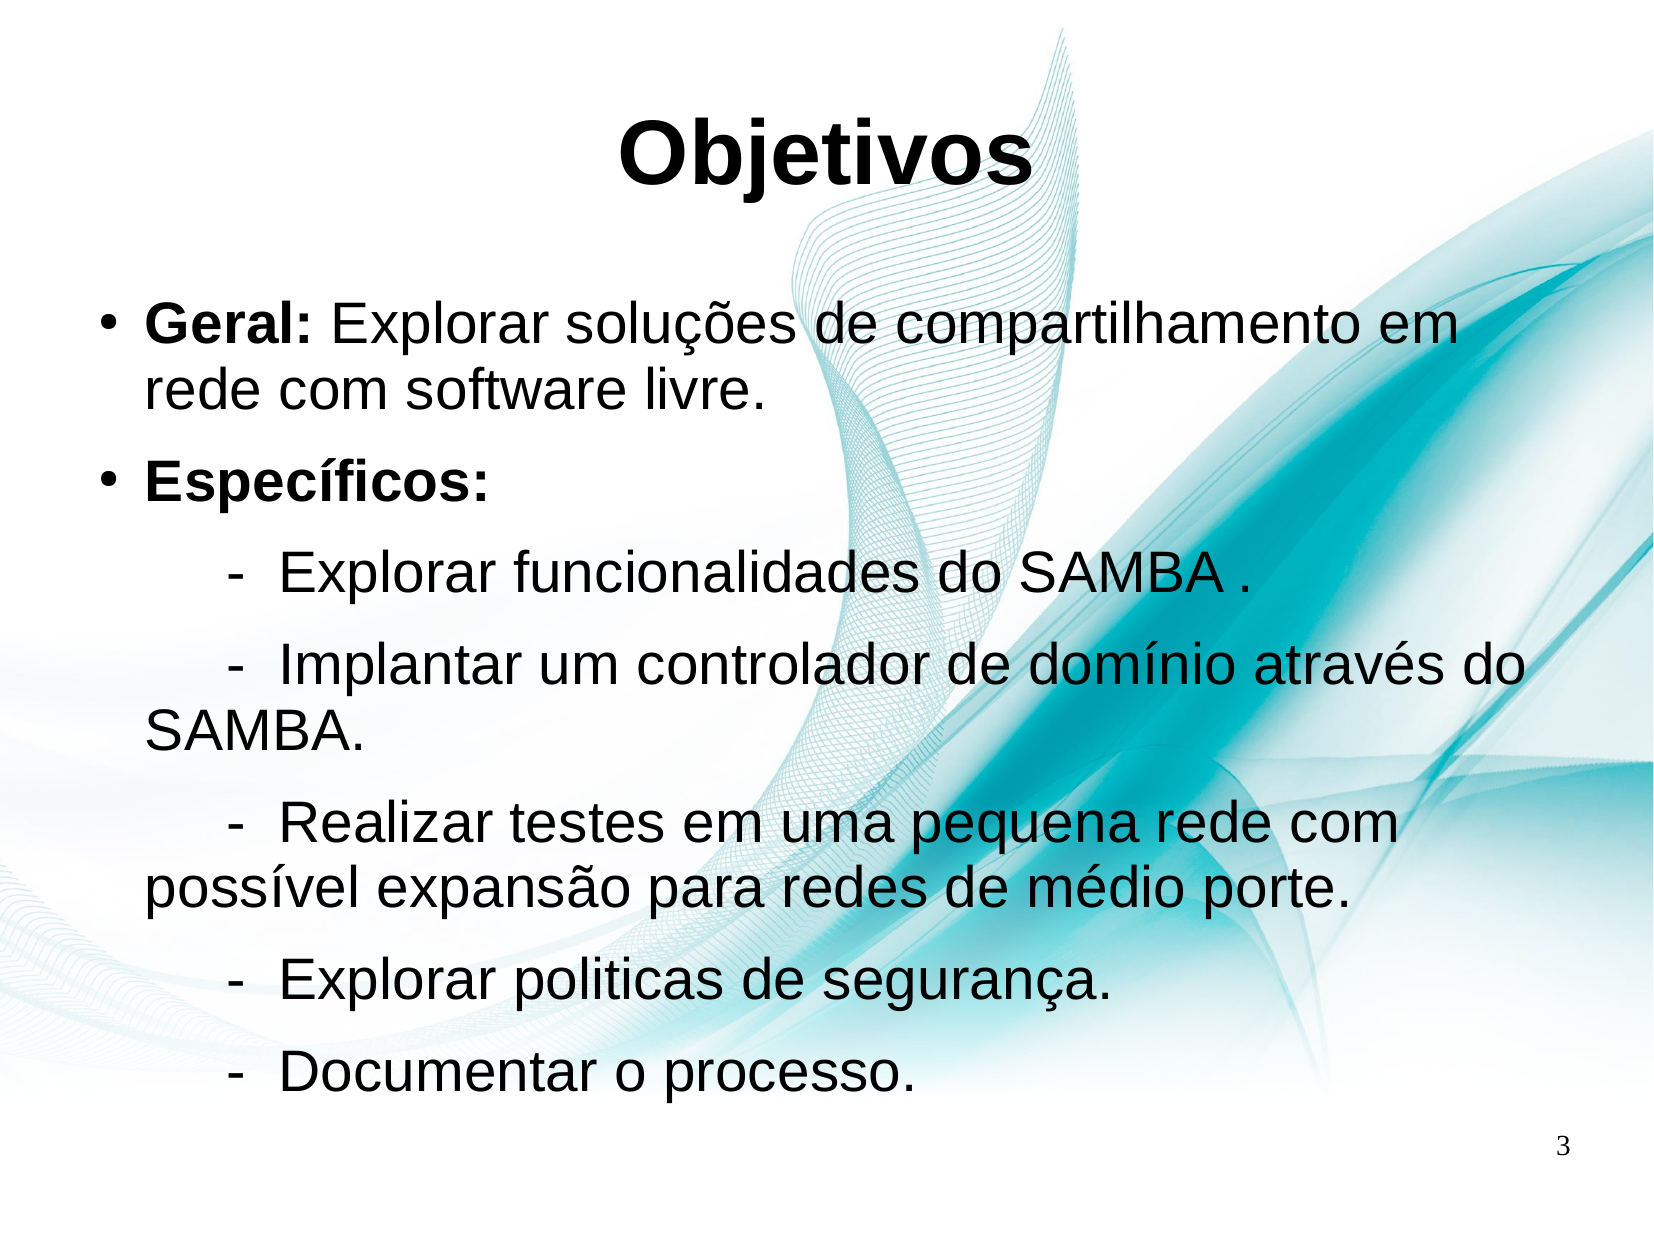

# Objetivos
Geral: Explorar soluções de compartilhamento em rede com software livre.
Específicos:
 - Explorar funcionalidades do SAMBA .
 - Implantar um controlador de domínio através do SAMBA.
 - Realizar testes em uma pequena rede com possível expansão para redes de médio porte.
 - Explorar politicas de segurança.
 - Documentar o processo.
3